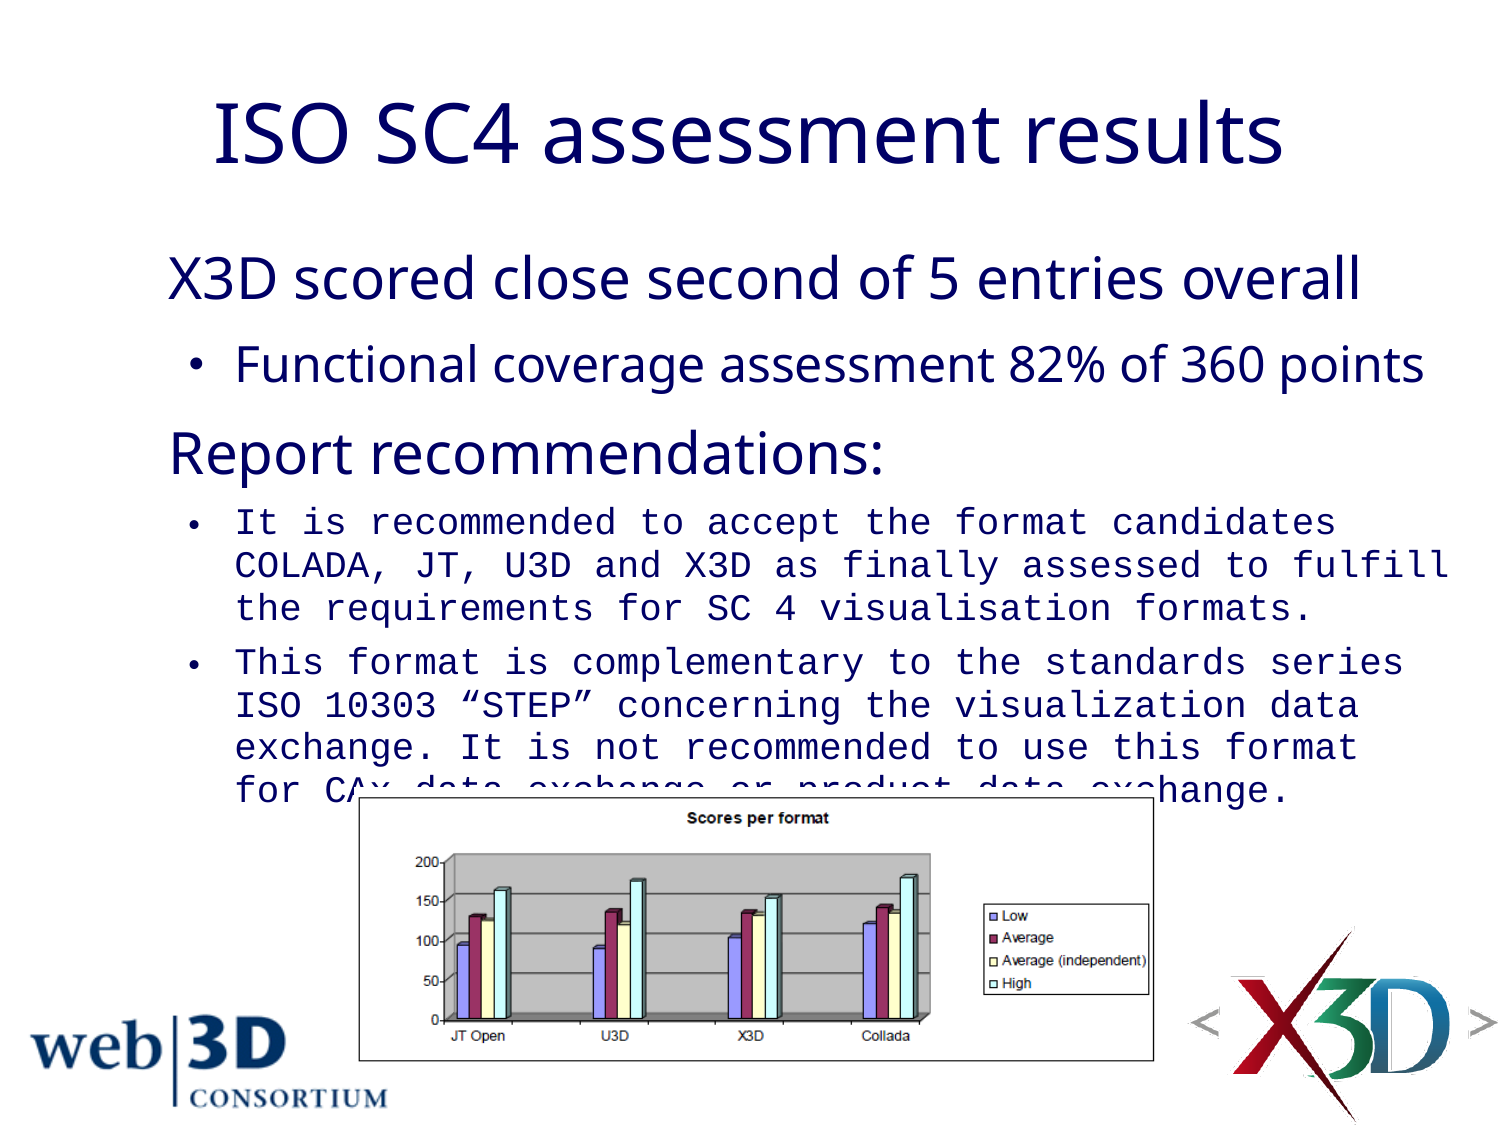

# ISO SC4 assessment results
X3D scored close second of 5 entries overall
Functional coverage assessment 82% of 360 points
Report recommendations:
It is recommended to accept the format candidates COLADA, JT, U3D and X3D as finally assessed to fulfill the requirements for SC 4 visualisation formats.
This format is complementary to the standards series ISO 10303 “STEP” concerning the visualization data exchange. It is not recommended to use this format for CAx data exchange or product data exchange.